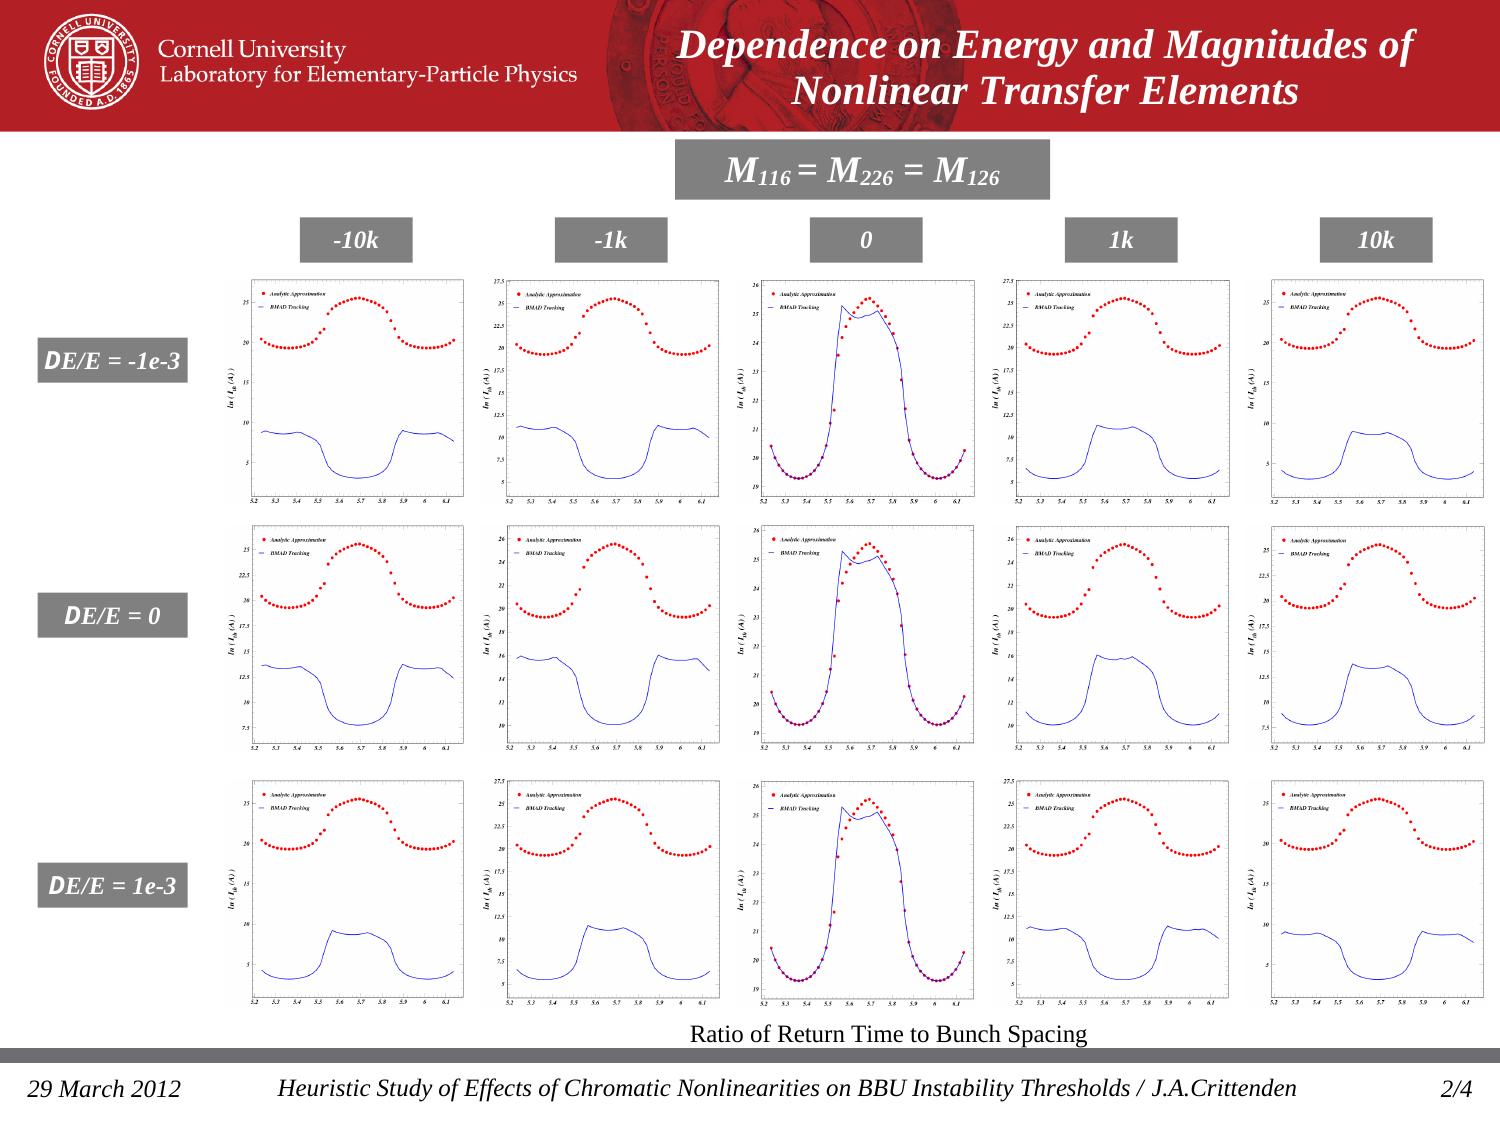

# Dependence on Energy and Magnitudes of Nonlinear Transfer Elements
M116 = M226 = M126
-10k
-1k
0
1k
10k
DE/E = -1e-3
DE/E = 0
DE/E = 1e-3
Ratio of Return Time to Bunch Spacing